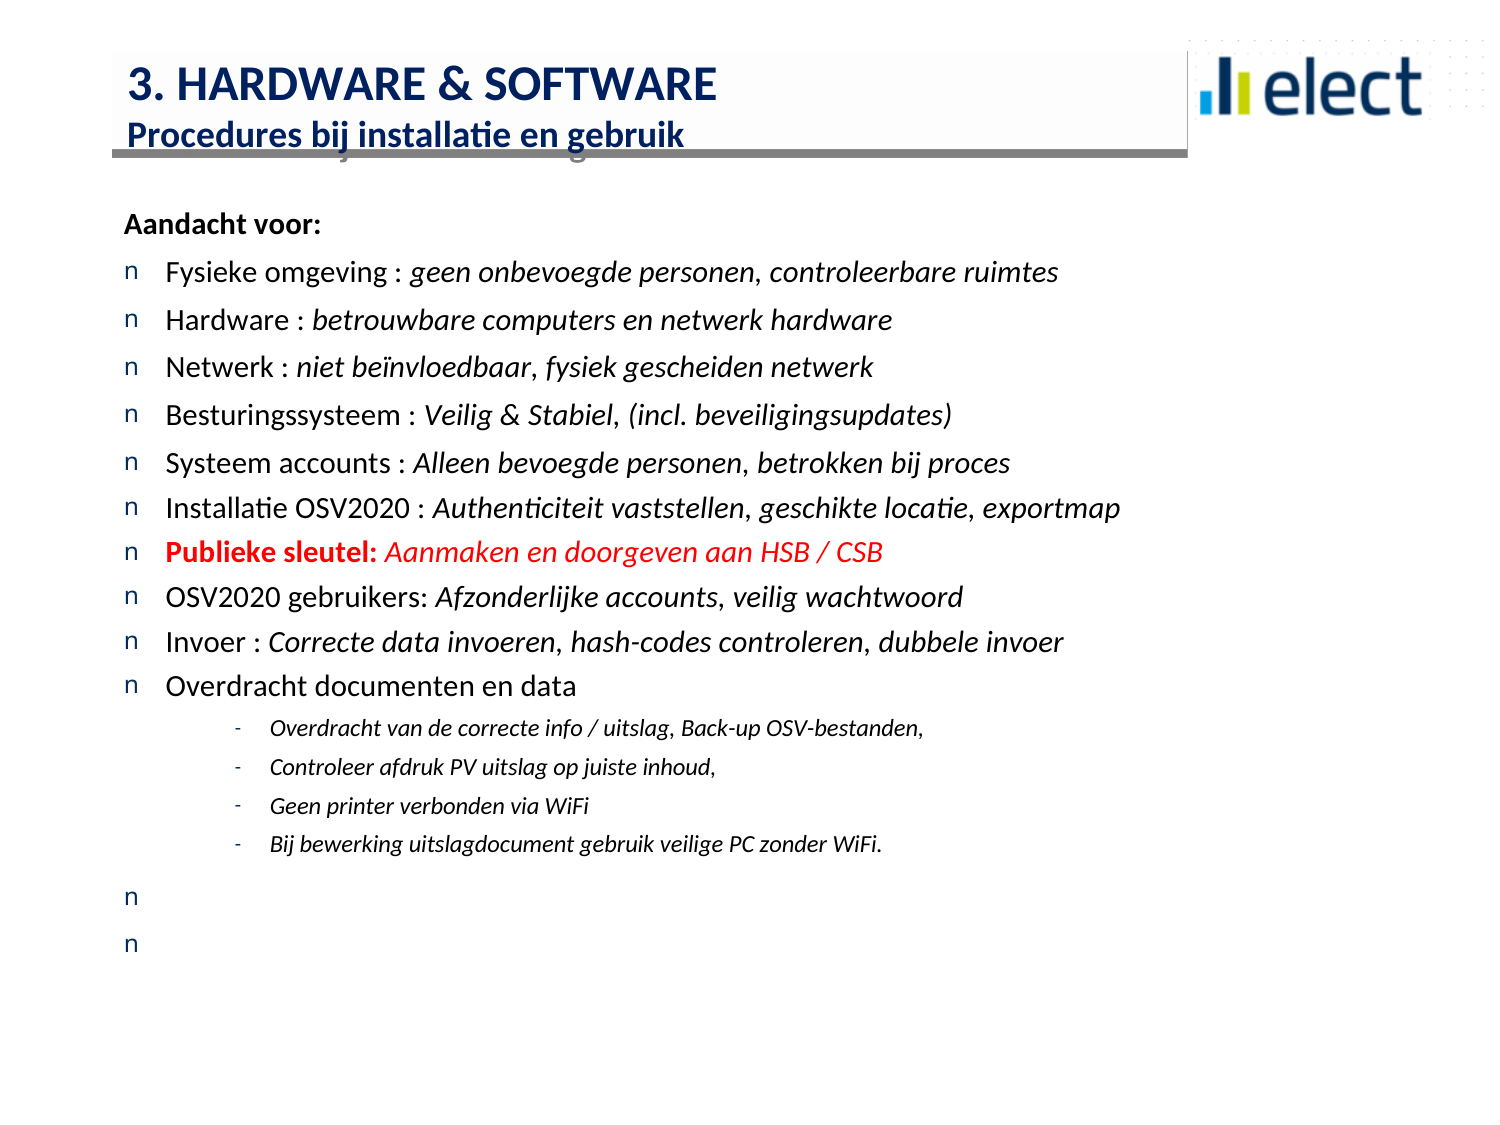

3. HARDWARE & SOFTWARE
Procedures bij installatie en gebruik
# Aandacht voor:
Fysieke omgeving : geen onbevoegde personen, controleerbare ruimtes
Hardware : betrouwbare computers en netwerk hardware
Netwerk : niet beïnvloedbaar, fysiek gescheiden netwerk
Besturingssysteem : Veilig & Stabiel, (incl. beveiligingsupdates)
Systeem accounts : Alleen bevoegde personen, betrokken bij proces
Installatie OSV2020 : Authenticiteit vaststellen, geschikte locatie, exportmap
Publieke sleutel: Aanmaken en doorgeven aan HSB / CSB
OSV2020 gebruikers: Afzonderlijke accounts, veilig wachtwoord
Invoer : Correcte data invoeren, hash-codes controleren, dubbele invoer
Overdracht documenten en data
Overdracht van de correcte info / uitslag, Back-up OSV-bestanden,
Controleer afdruk PV uitslag op juiste inhoud,
Geen printer verbonden via WiFi
Bij bewerking uitslagdocument gebruik veilige PC zonder WiFi.